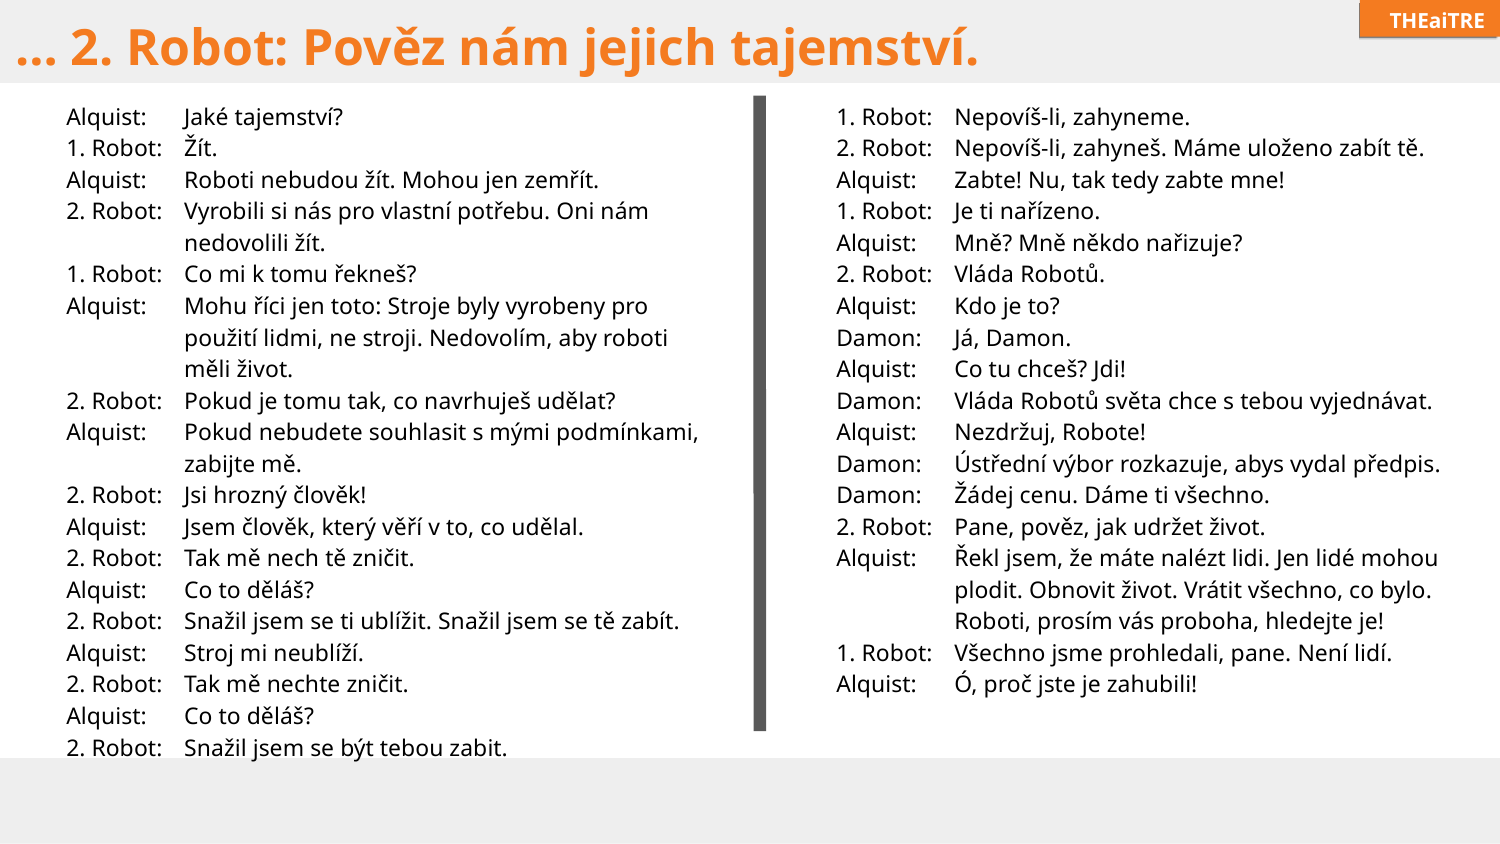

… 2. Robot: Pověz nám jejich tajemství.
THEaiTRE
# Alquist: 	Jaké tajemství?
1. Robot: 	Žít.
Alquist: 	Roboti nebudou žít. Mohou jen zemřít.
2. Robot: 	Vyrobili si nás pro vlastní potřebu. Oni nám nedovolili žít.
1. Robot: 	Co mi k tomu řekneš?
Alquist: 	Mohu říci jen toto: Stroje byly vyrobeny pro použití lidmi, ne stroji. Nedovolím, aby roboti měli život.
2. Robot: 	Pokud je tomu tak, co navrhuješ udělat?
Alquist: 	Pokud nebudete souhlasit s mými podmínkami, zabijte mě.
2. Robot: 	Jsi hrozný člověk!
Alquist: 	Jsem člověk, který věří v to, co udělal.
2. Robot: 	Tak mě nech tě zničit.
Alquist: 	Co to děláš?
2. Robot: 	Snažil jsem se ti ublížit. Snažil jsem se tě zabít.
Alquist: 	Stroj mi neublíží.
2. Robot: 	Tak mě nechte zničit.
Alquist: 	Co to děláš?
2. Robot: 	Snažil jsem se být tebou zabit.
1. Robot: 	Nepovíš-li, zahyneme.
2. Robot: 	Nepovíš-li, zahyneš. Máme uloženo zabít tě.
Alquist: 	Zabte! Nu, tak tedy zabte mne!
1. Robot: 	Je ti nařízeno.
Alquist: 	Mně? Mně někdo nařizuje?
2. Robot: 	Vláda Robotů.
Alquist: 	Kdo je to?
Damon: 	Já, Damon.
Alquist: 	Co tu chceš? Jdi!
Damon: 	Vláda Robotů světa chce s tebou vyjednávat.
Alquist: 	Nezdržuj, Robote!
Damon: 	Ústřední výbor rozkazuje, abys vydal předpis.
Damon: 	Žádej cenu. Dáme ti všechno.
2. Robot: 	Pane, pověz, jak udržet život.
Alquist: 	Řekl jsem, že máte nalézt lidi. Jen lidé mohou plodit. Obnovit život. Vrátit všechno, co bylo. Roboti, prosím vás proboha, hledejte je!
1. Robot: 	Všechno jsme prohledali, pane. Není lidí.
Alquist: 	Ó, proč jste je zahubili!